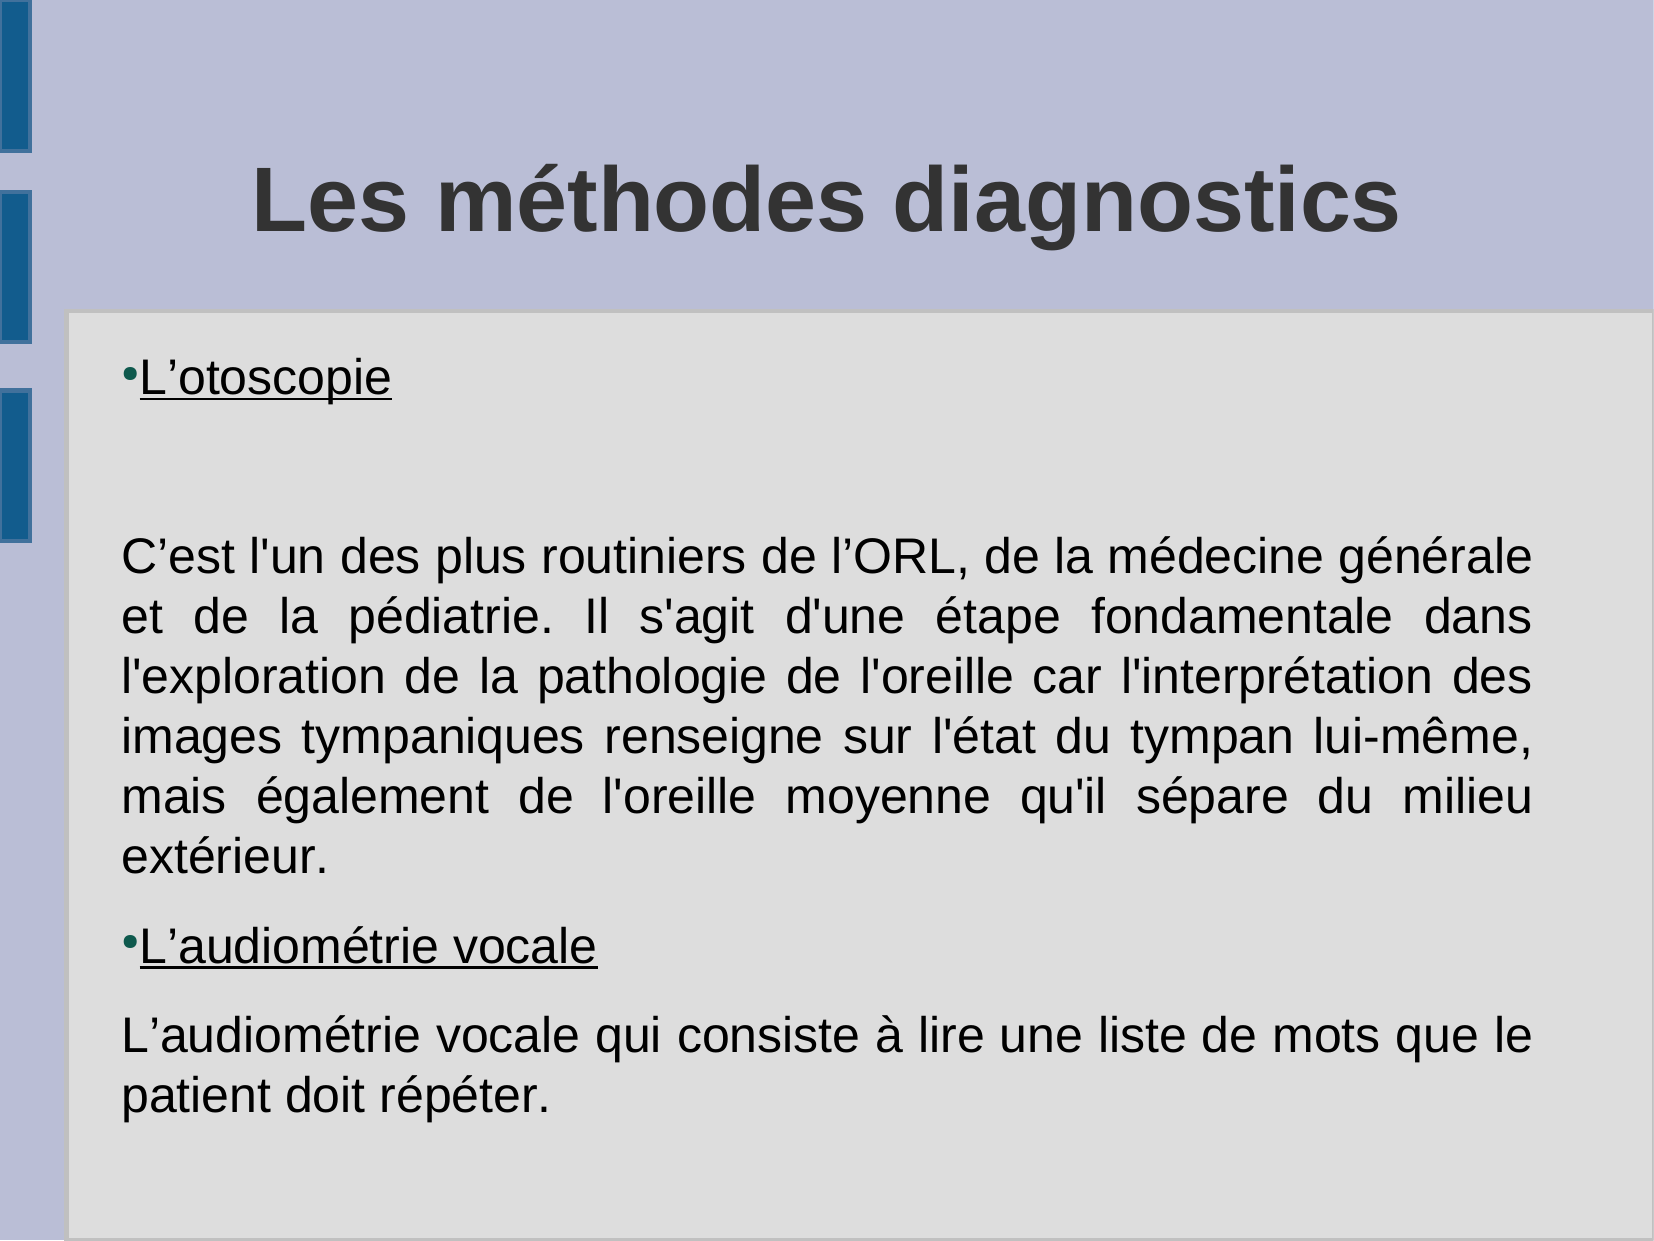

# Les méthodes diagnostics
L’otoscopie
C’est l'un des plus routiniers de l’ORL, de la médecine générale et de la pédiatrie. Il s'agit d'une étape fondamentale dans l'exploration de la pathologie de l'oreille car l'interprétation des images tympaniques renseigne sur l'état du tympan lui-même, mais également de l'oreille moyenne qu'il sépare du milieu extérieur.
L’audiométrie vocale
L’audiométrie vocale qui consiste à lire une liste de mots que le patient doit répéter.